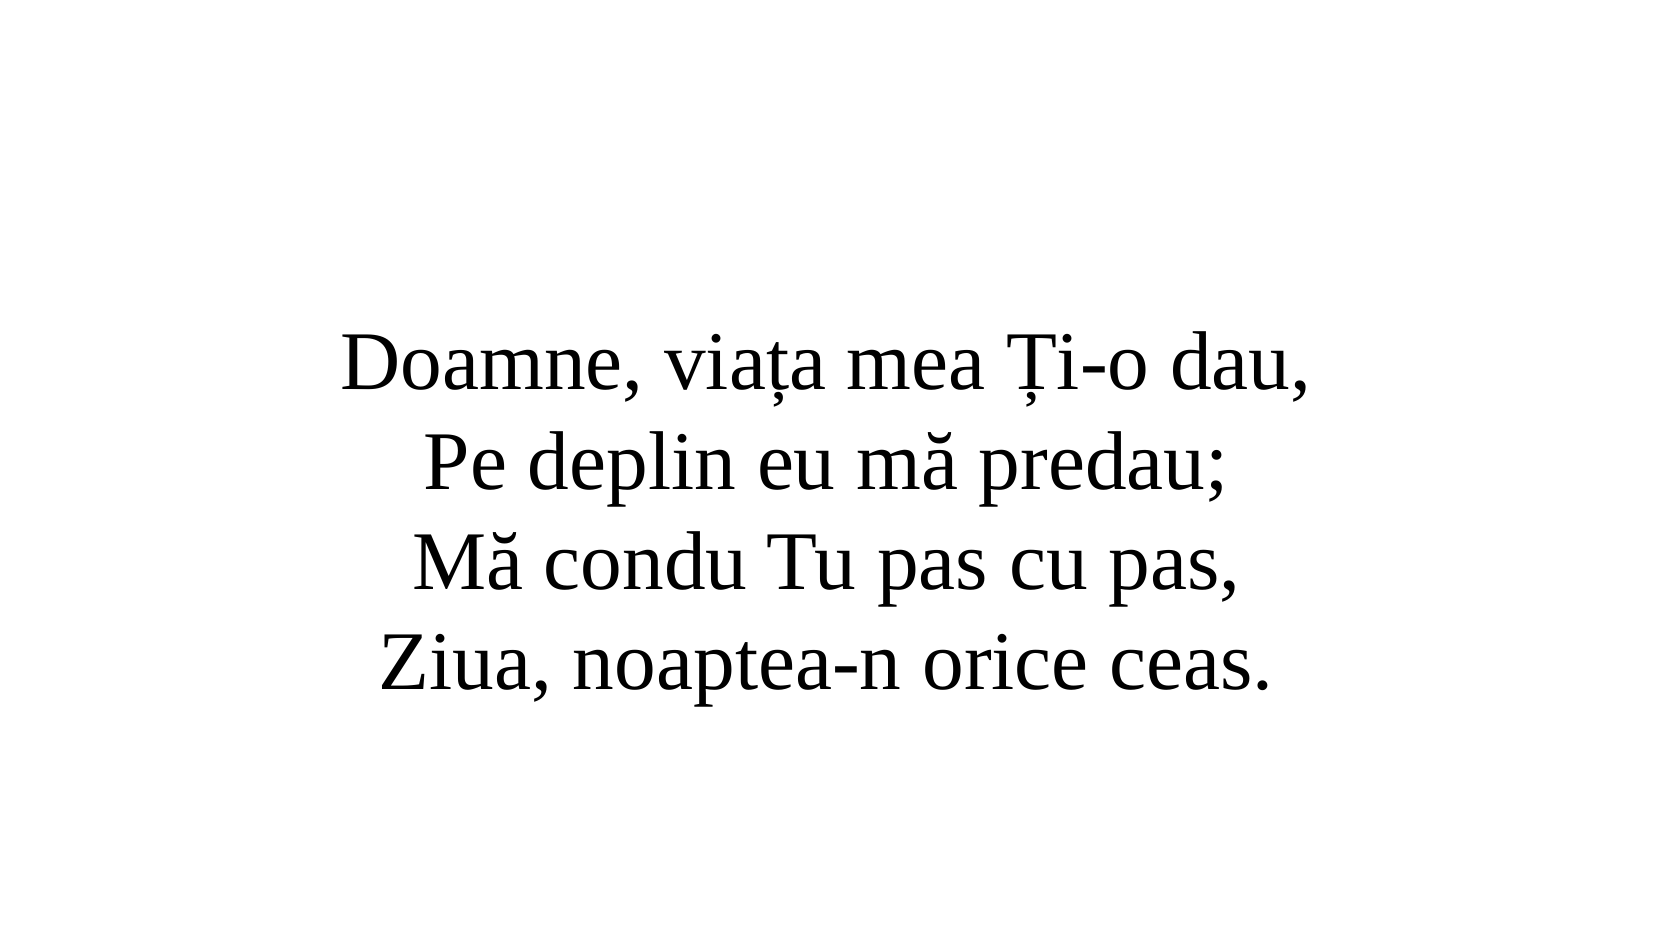

# Doamne, viața mea Ți-o dau, Pe deplin eu mă predau; Mă condu Tu pas cu pas, Ziua, noaptea-n orice ceas.